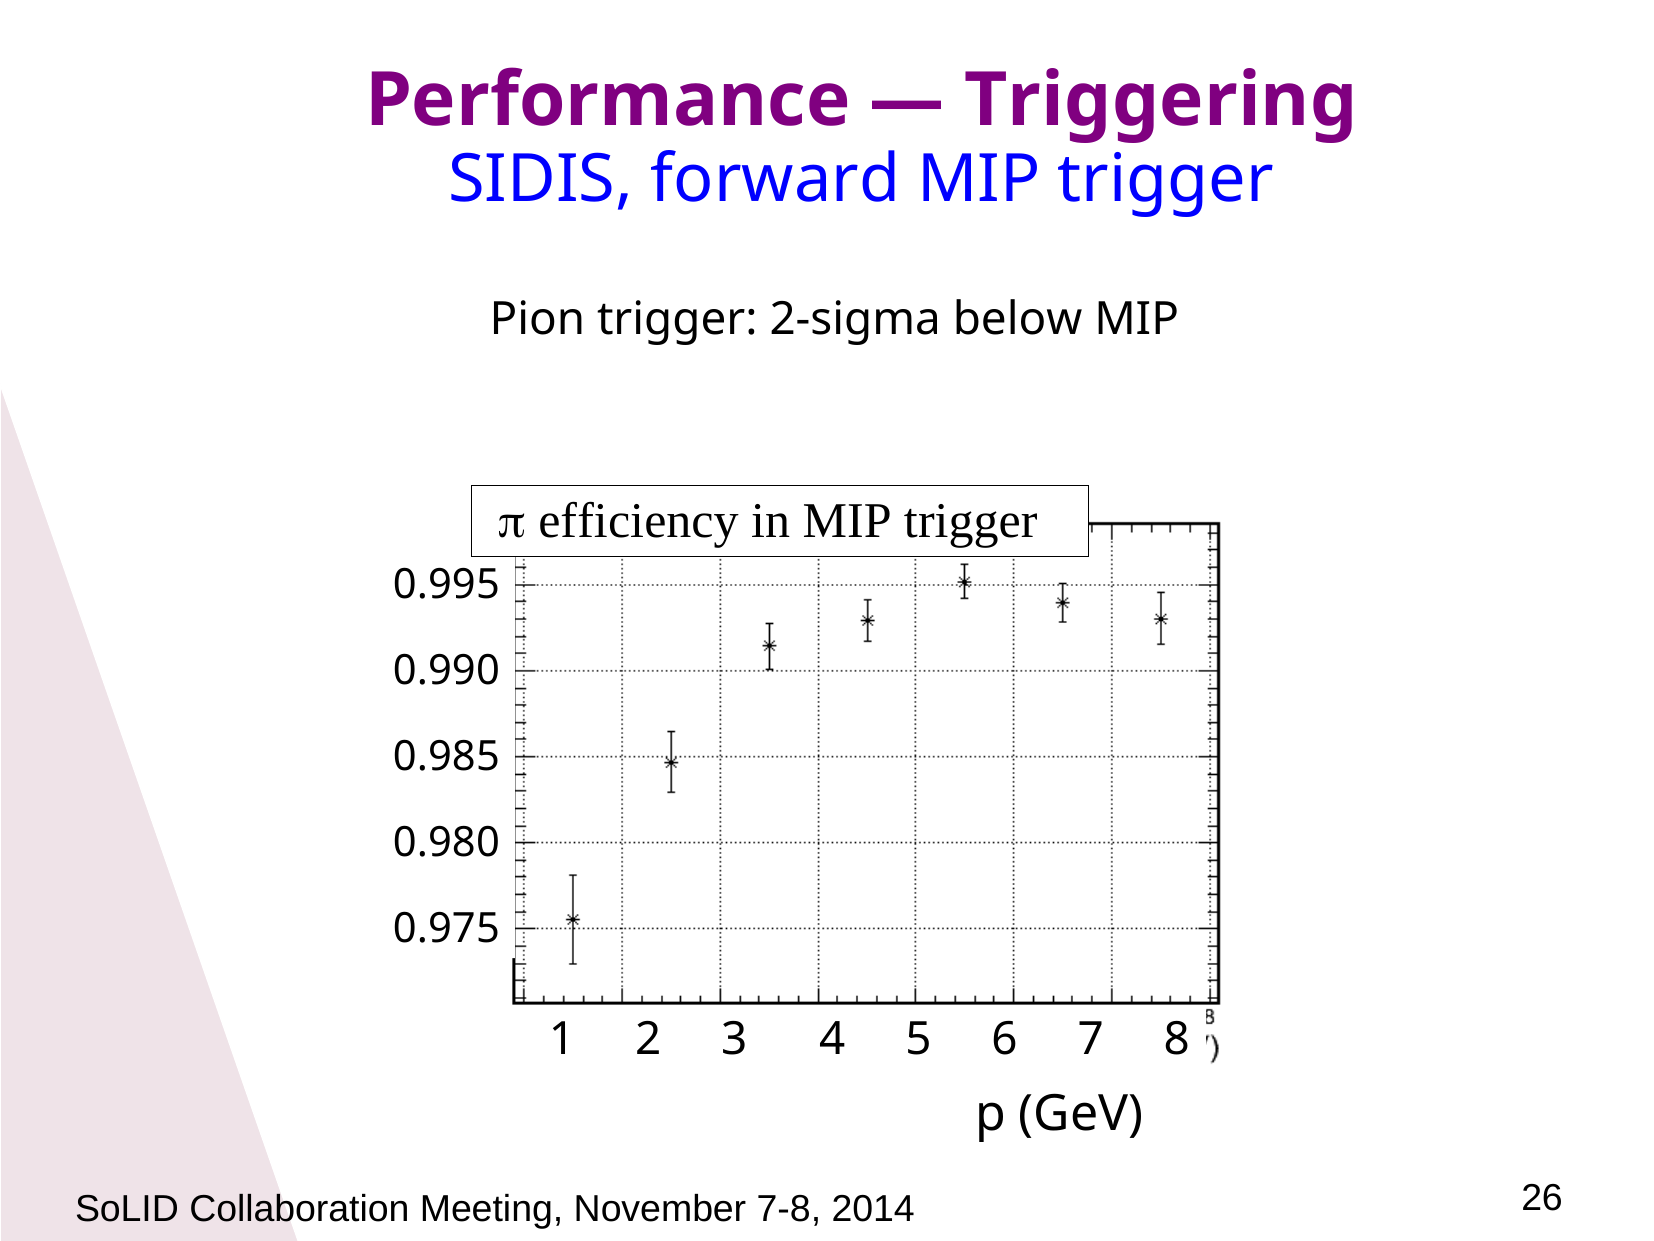

# Performance ― Triggering SIDIS, forward MIP trigger
Pion trigger: 2-sigma below MIP
0.995
0.990
0.985
0.980
0.975
 p efficiency in MIP trigger
 1 2 3 4 5 6 7 8
p (GeV)
26